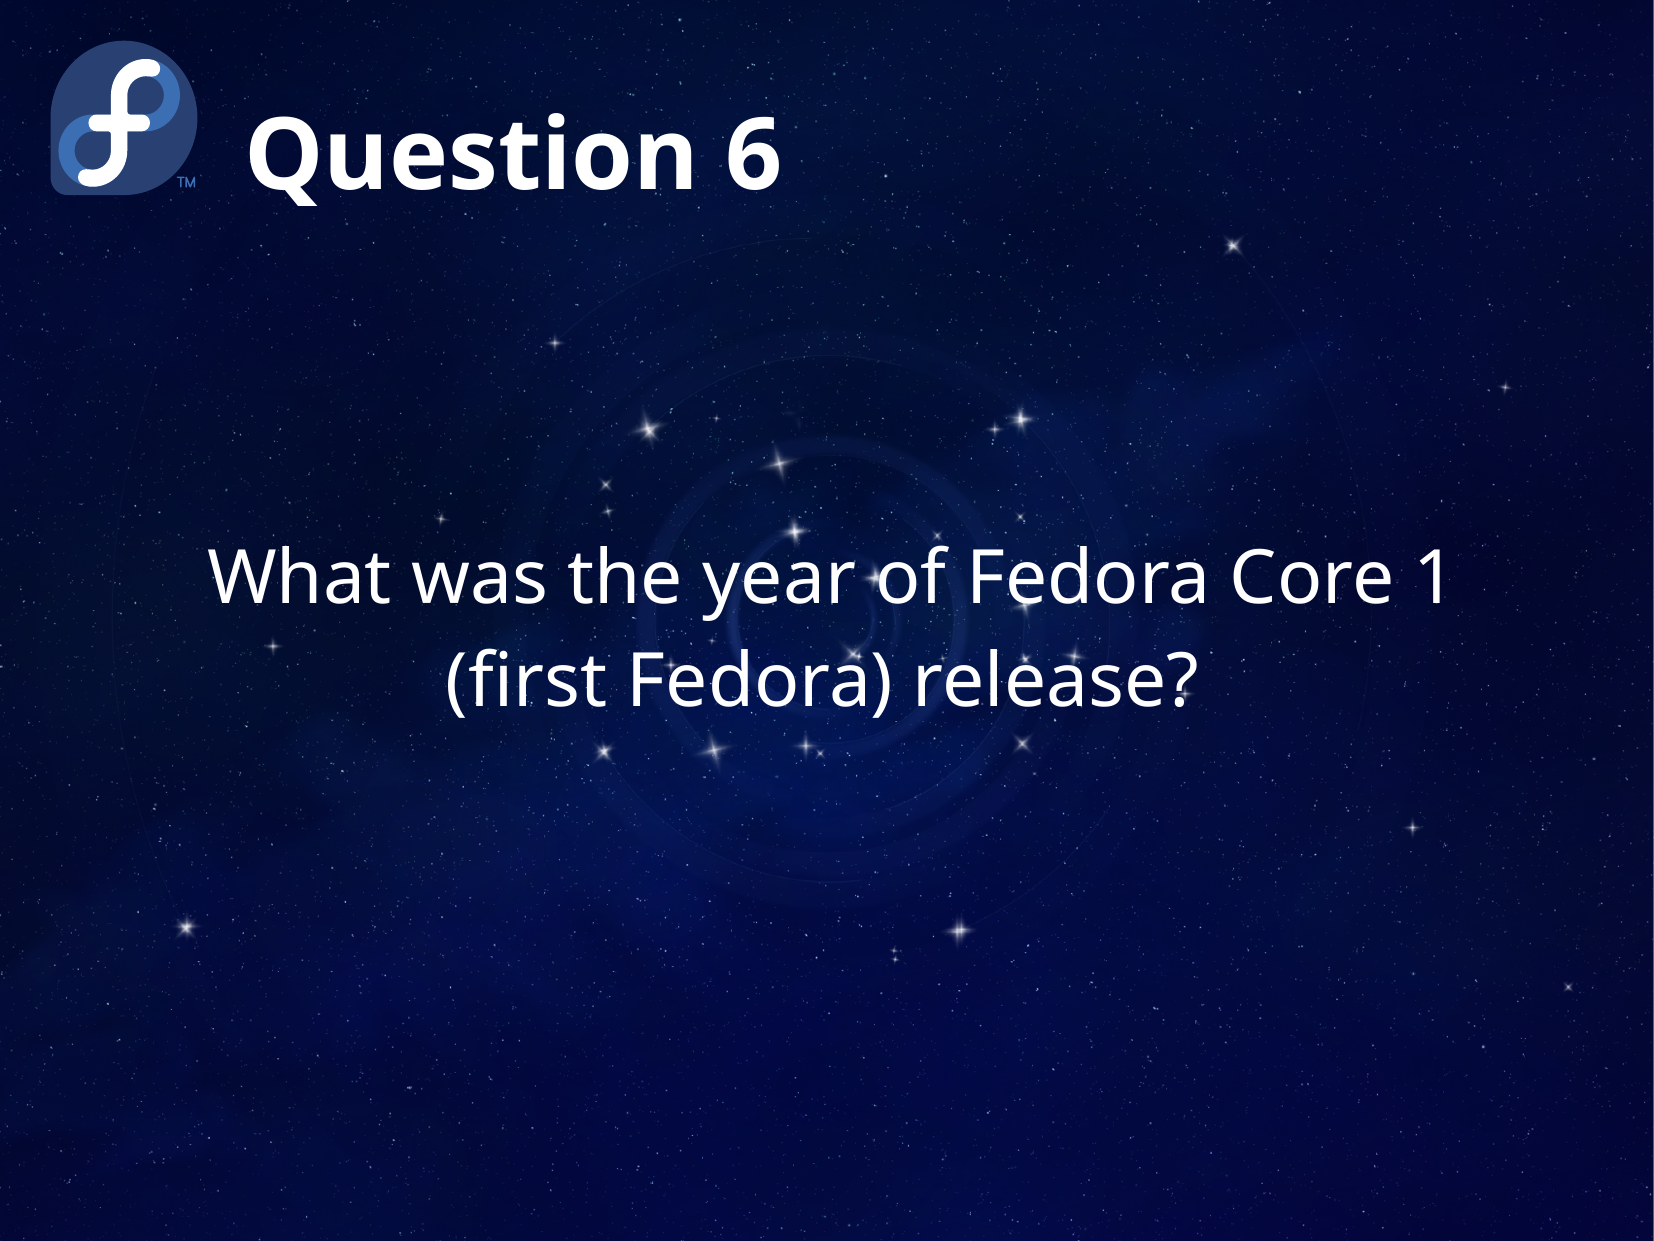

Question 6
What was the year of Fedora Core 1 (first Fedora) release?